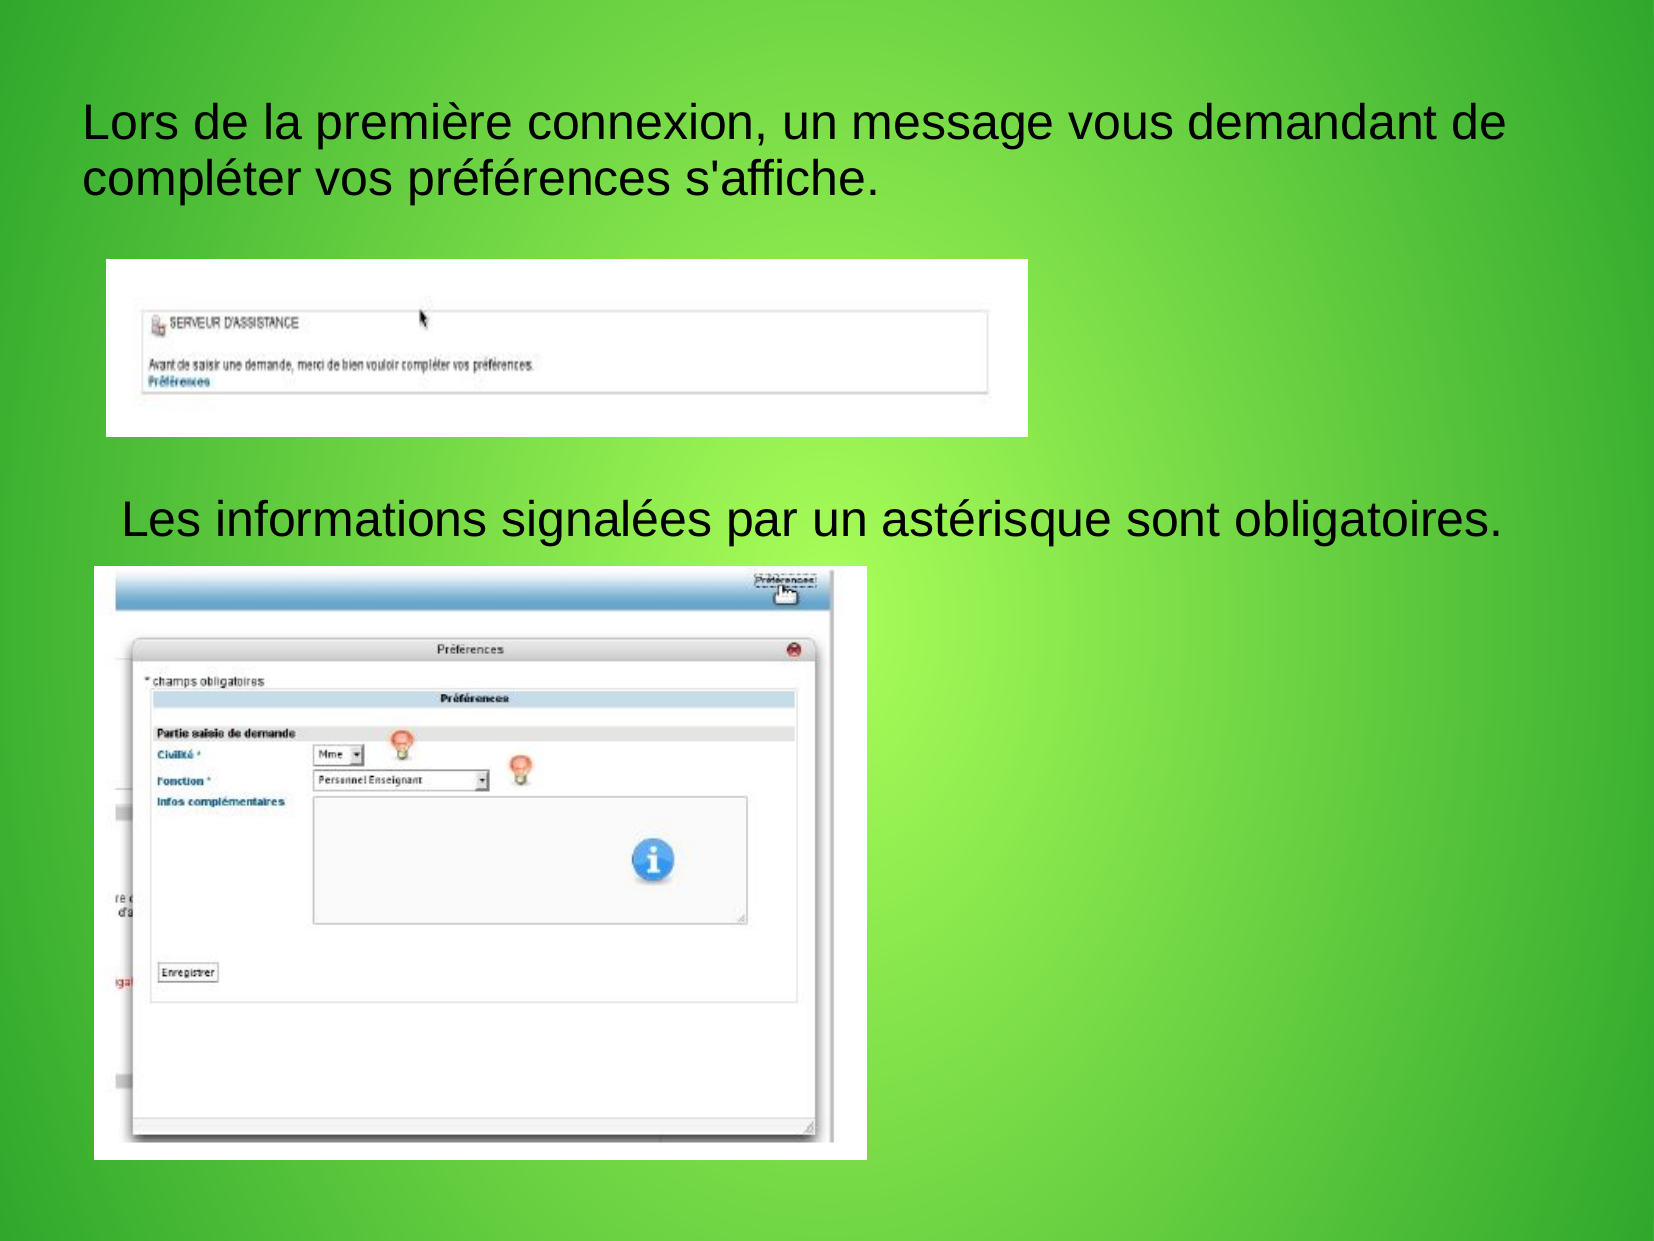

# Lors de la première connexion, un message vous demandant de compléter vos préférences s'affiche.
Les informations signalées par un astérisque sont obligatoires.